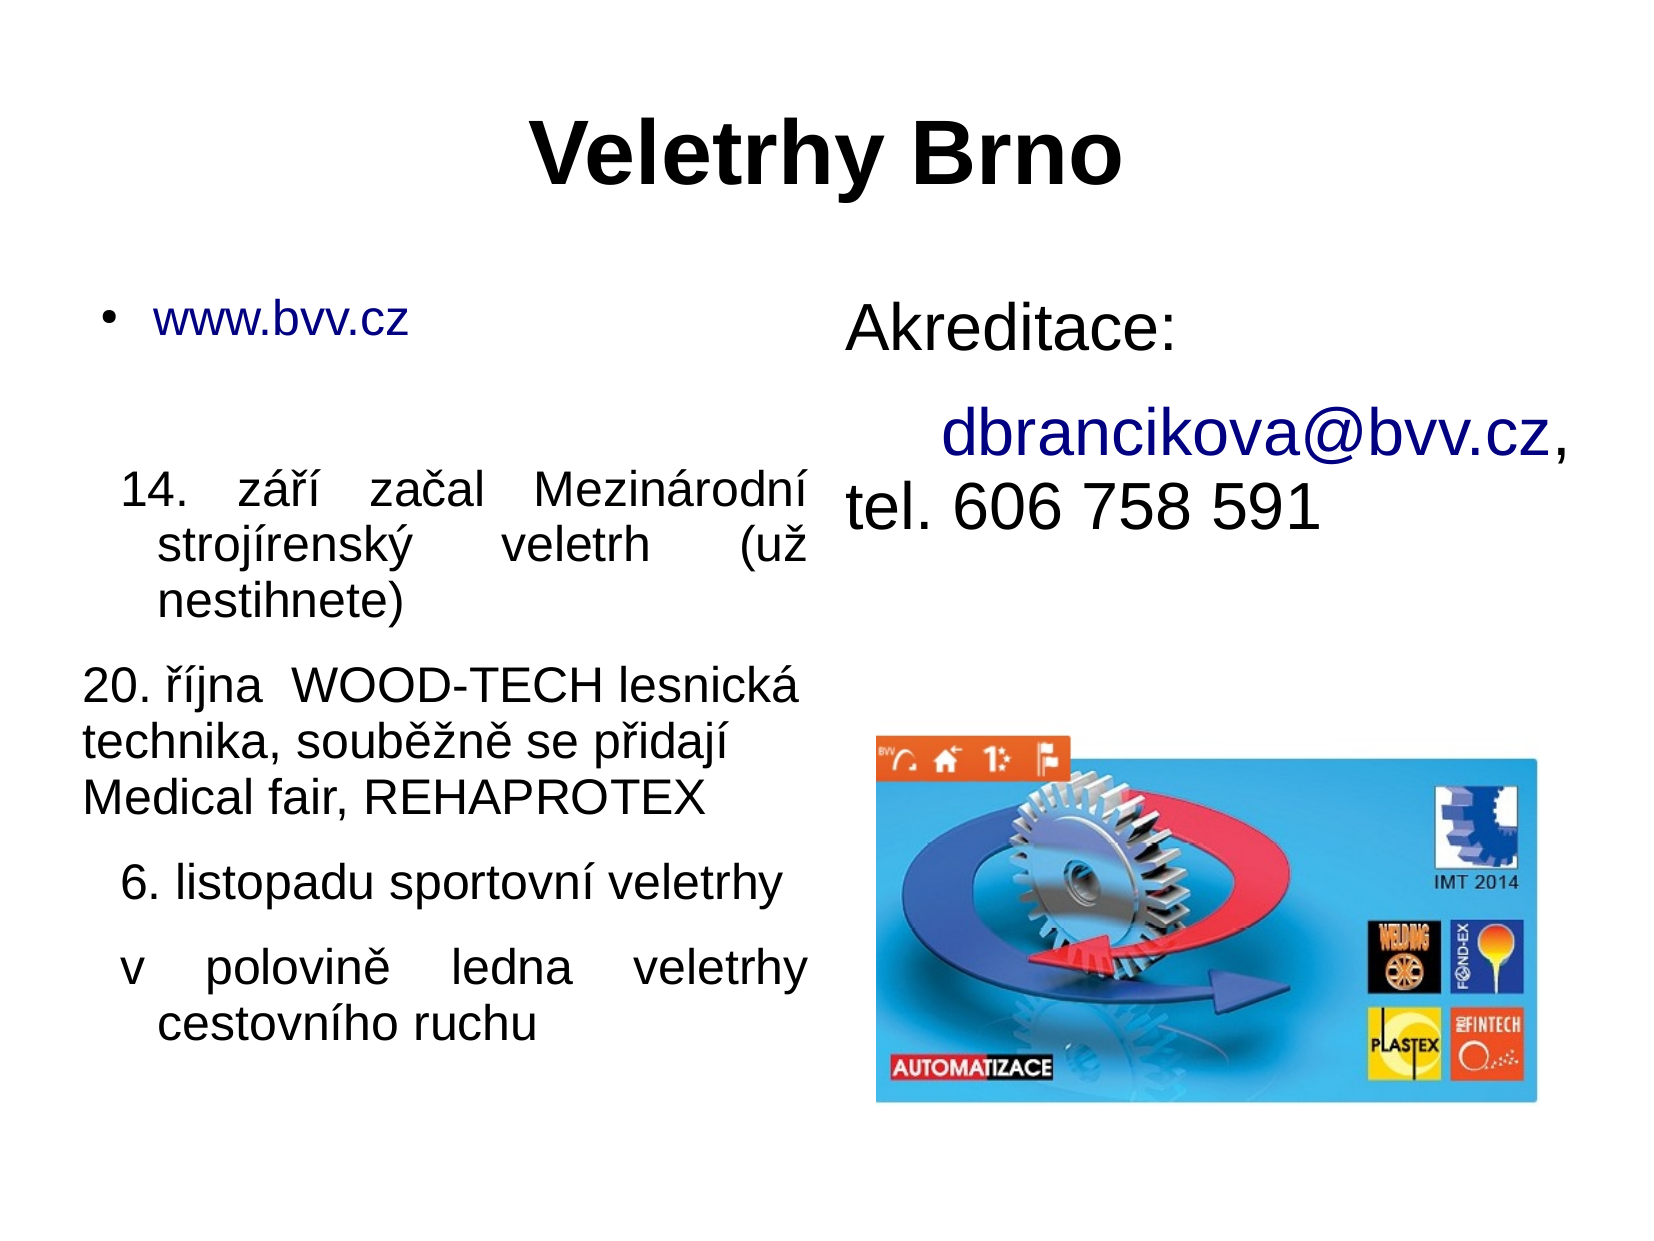

# Veletrhy Brno
www.bvv.cz
14. září začal Mezinárodní strojírenský veletrh (už nestihnete)
20. října WOOD-TECH lesnická technika, souběžně se přidají Medical fair, REHAPROTEX
6. listopadu sportovní veletrhy
v polovině ledna veletrhy cestovního ruchu
Akreditace:
 dbrancikova@bvv.cz, tel. 606 758 591